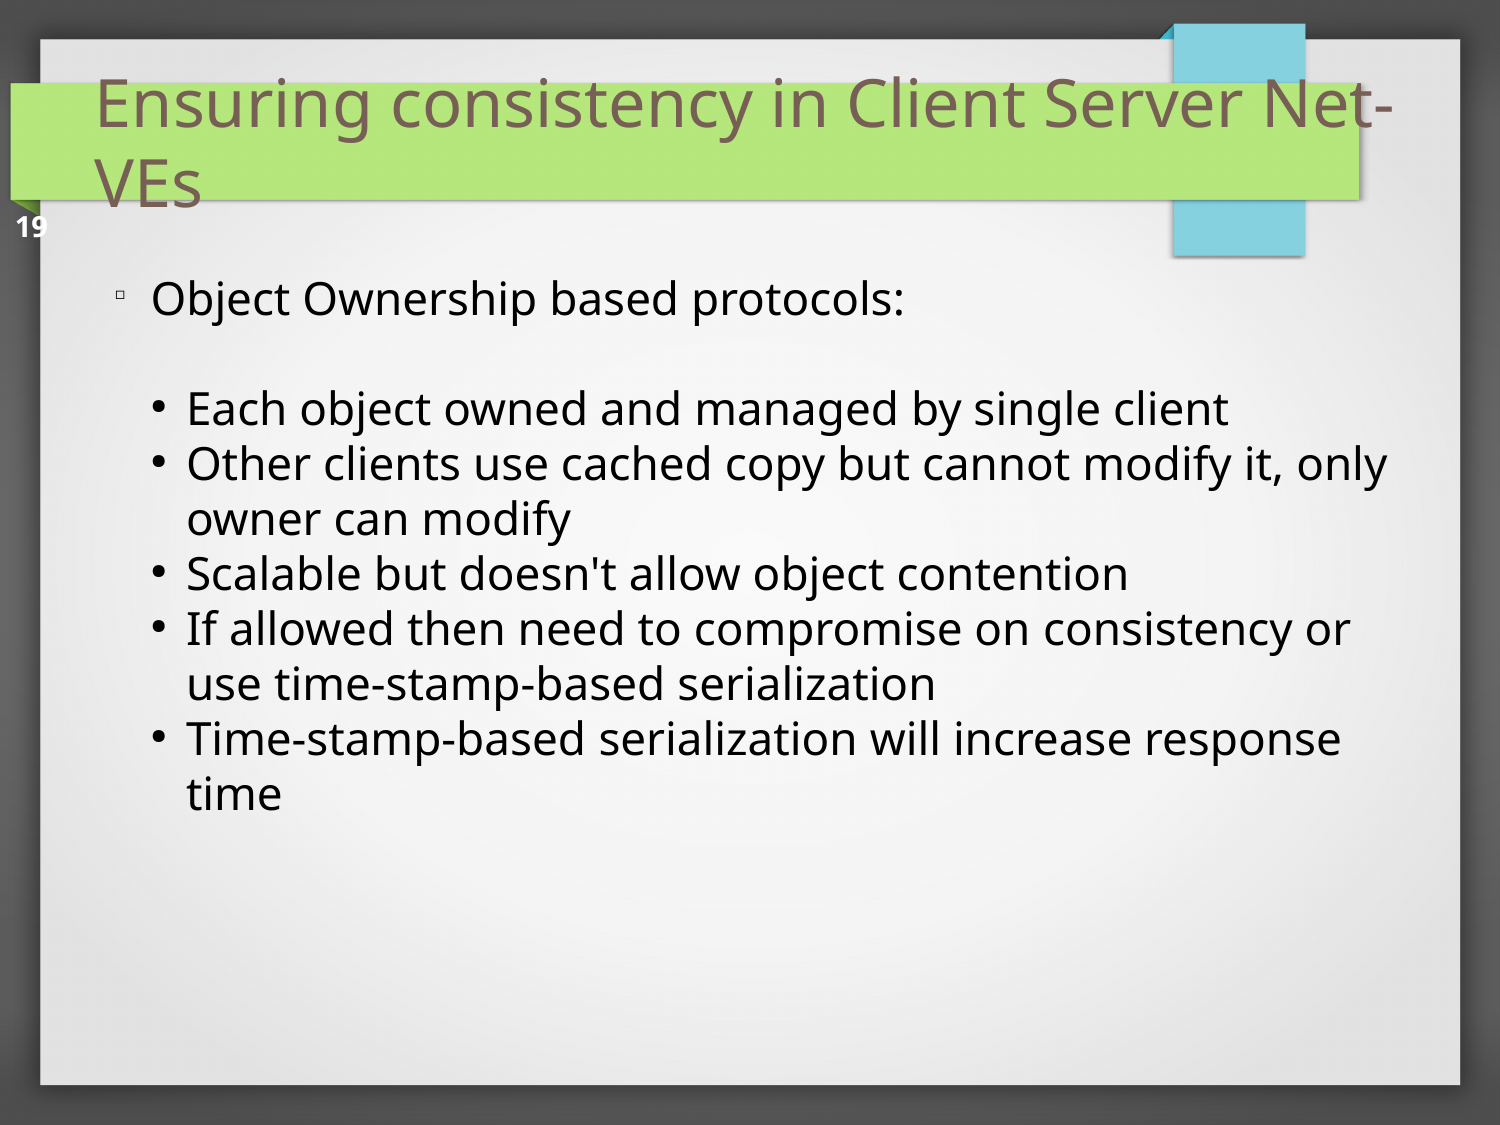

Ensuring consistency in Client Server Net-VEs
Object Ownership based protocols:
Each object owned and managed by single client
Other clients use cached copy but cannot modify it, only owner can modify
Scalable but doesn't allow object contention
If allowed then need to compromise on consistency or use time-stamp-based serialization
Time-stamp-based serialization will increase response time